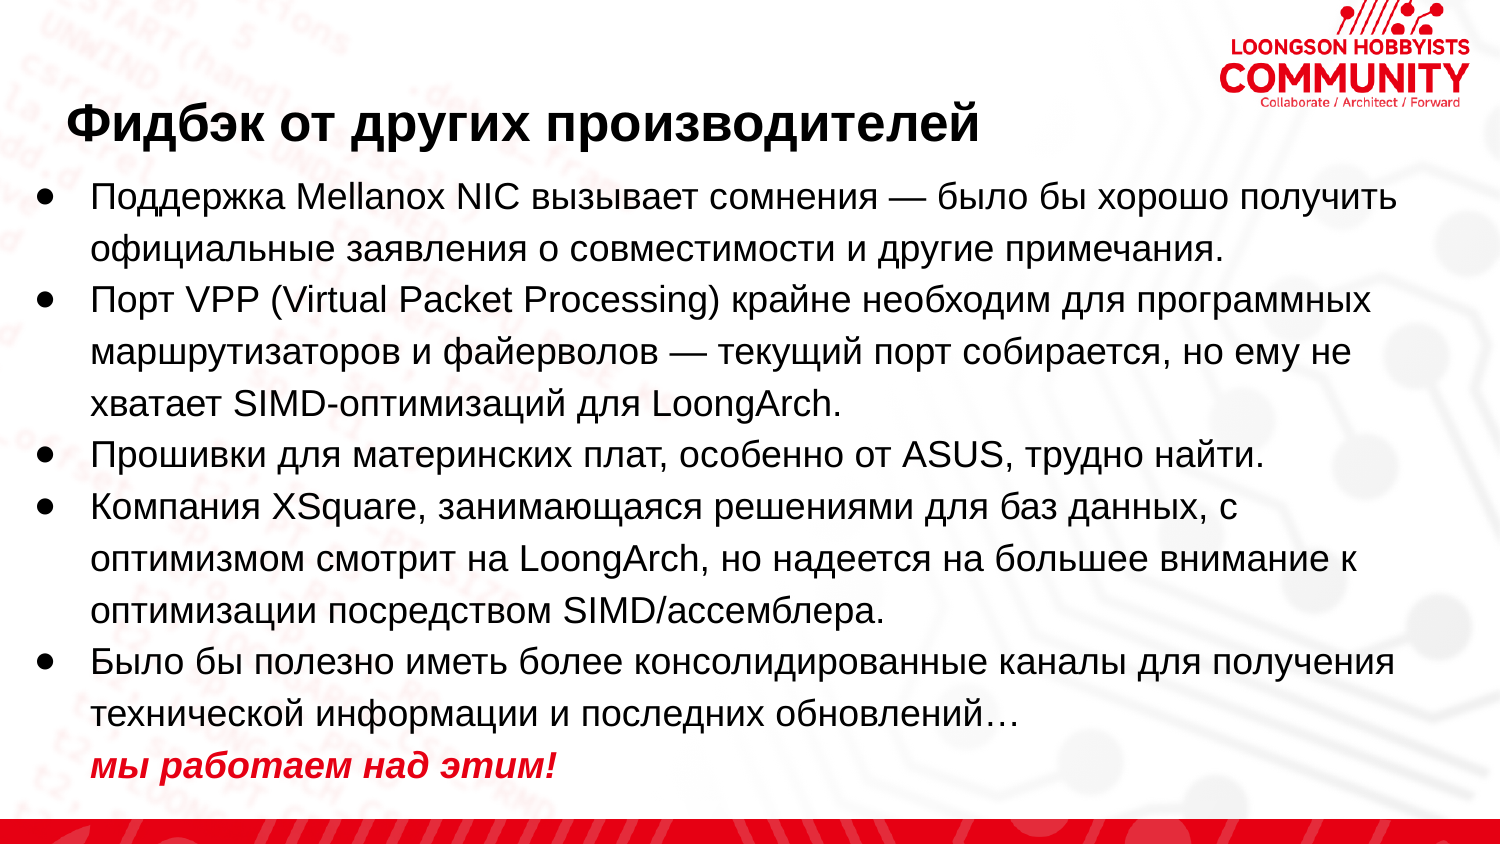

# Фидбэк от других производителей
Поддержка Mellanox NIC вызывает сомнения — было бы хорошо получить официальные заявления о совместимости и другие примечания.
Порт VPP (Virtual Packet Processing) крайне необходим для программных маршрутизаторов и файерволов — текущий порт собирается, но ему не хватает SIMD-оптимизаций для LoongArch.
Прошивки для материнских плат, особенно от ASUS, трудно найти.
Компания XSquare, занимающаяся решениями для баз данных, с оптимизмом смотрит на LoongArch, но надеется на большее внимание к оптимизации посредством SIMD/ассемблера.
Было бы полезно иметь более консолидированные каналы для получения технической информации и последних обновлений…
мы работаем над этим!